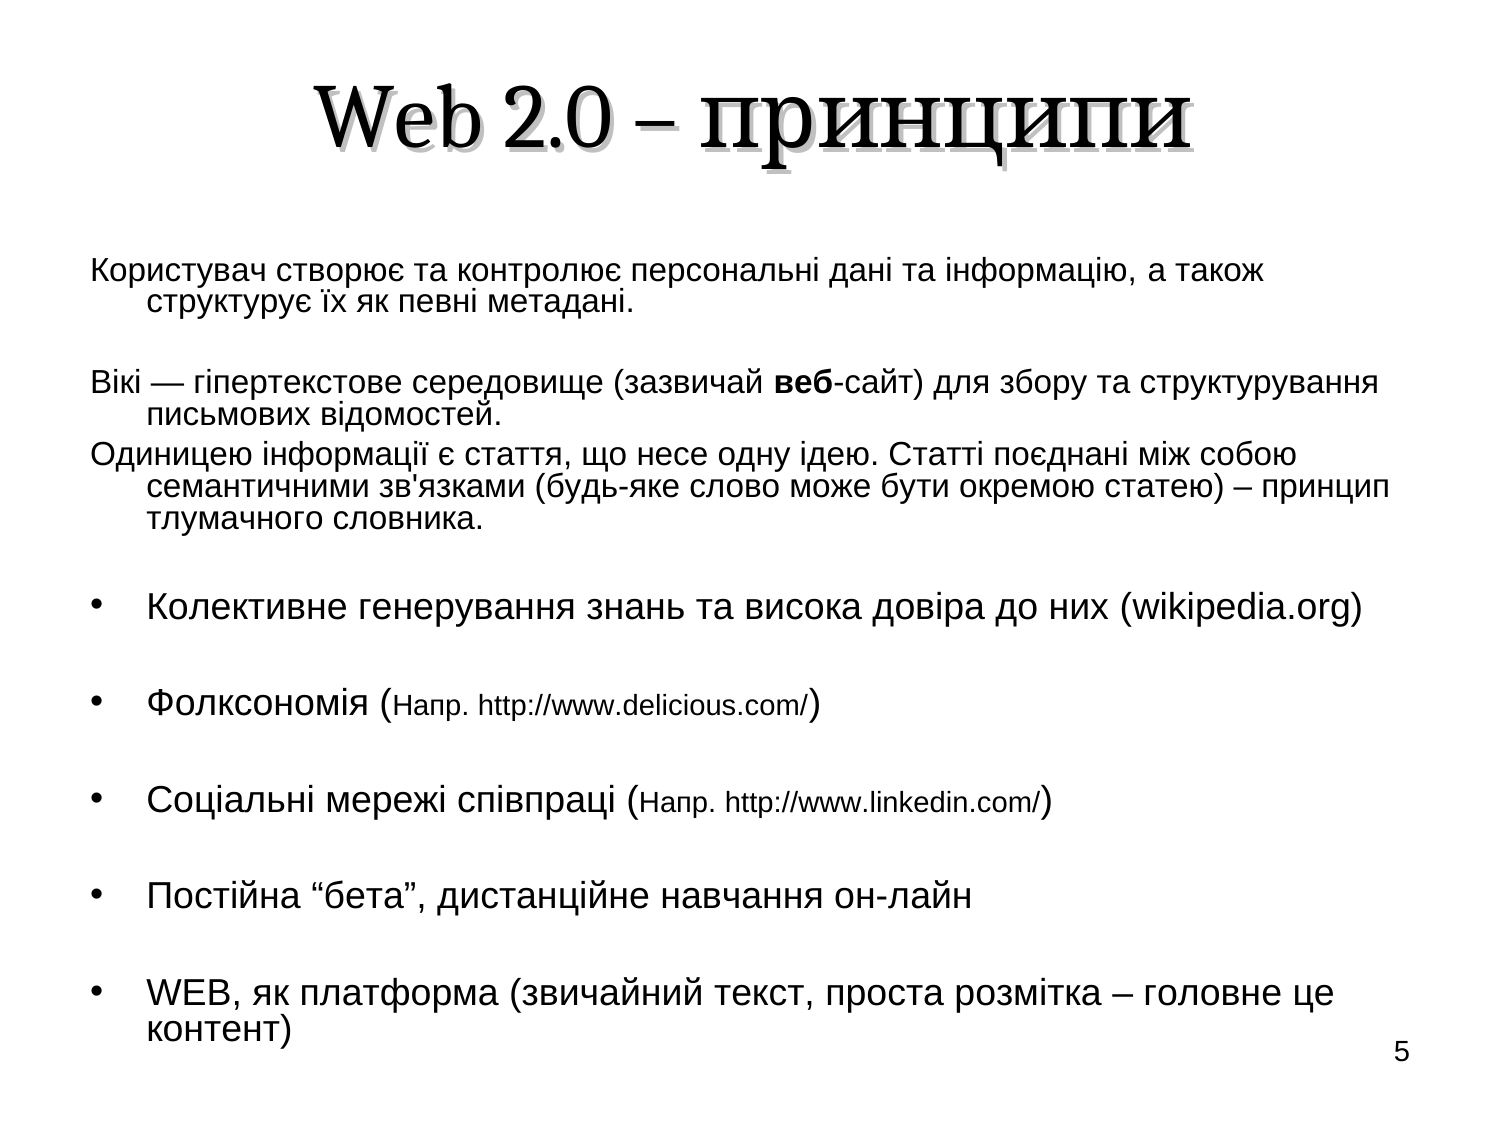

# Web 2.0 – принципи
Користувач створює та контролює персональні дані та інформацію, а також структурує їх як певні метадані.
Вікі — гіпертекстове середовище (зазвичай веб-сайт) для збору та структурування письмових відомостей.
Одиницею інформації є стаття, що несе одну ідею. Статті поєднані між собою семантичними зв'язками (будь-яке слово може бути окремою статею) – принцип тлумачного словника.
Колективне генерування знань та висока довіра до них (wikipedia.org)
Фолксономія (Напр. http://www.delicious.com/)
Соціальні мережі співпраці (Напр. http://www.linkedin.com/)
Постійна “бета”, дистанційне навчання он-лайн
WEB, як платформа (звичайний текст, проста розмітка – головне це контент)
5